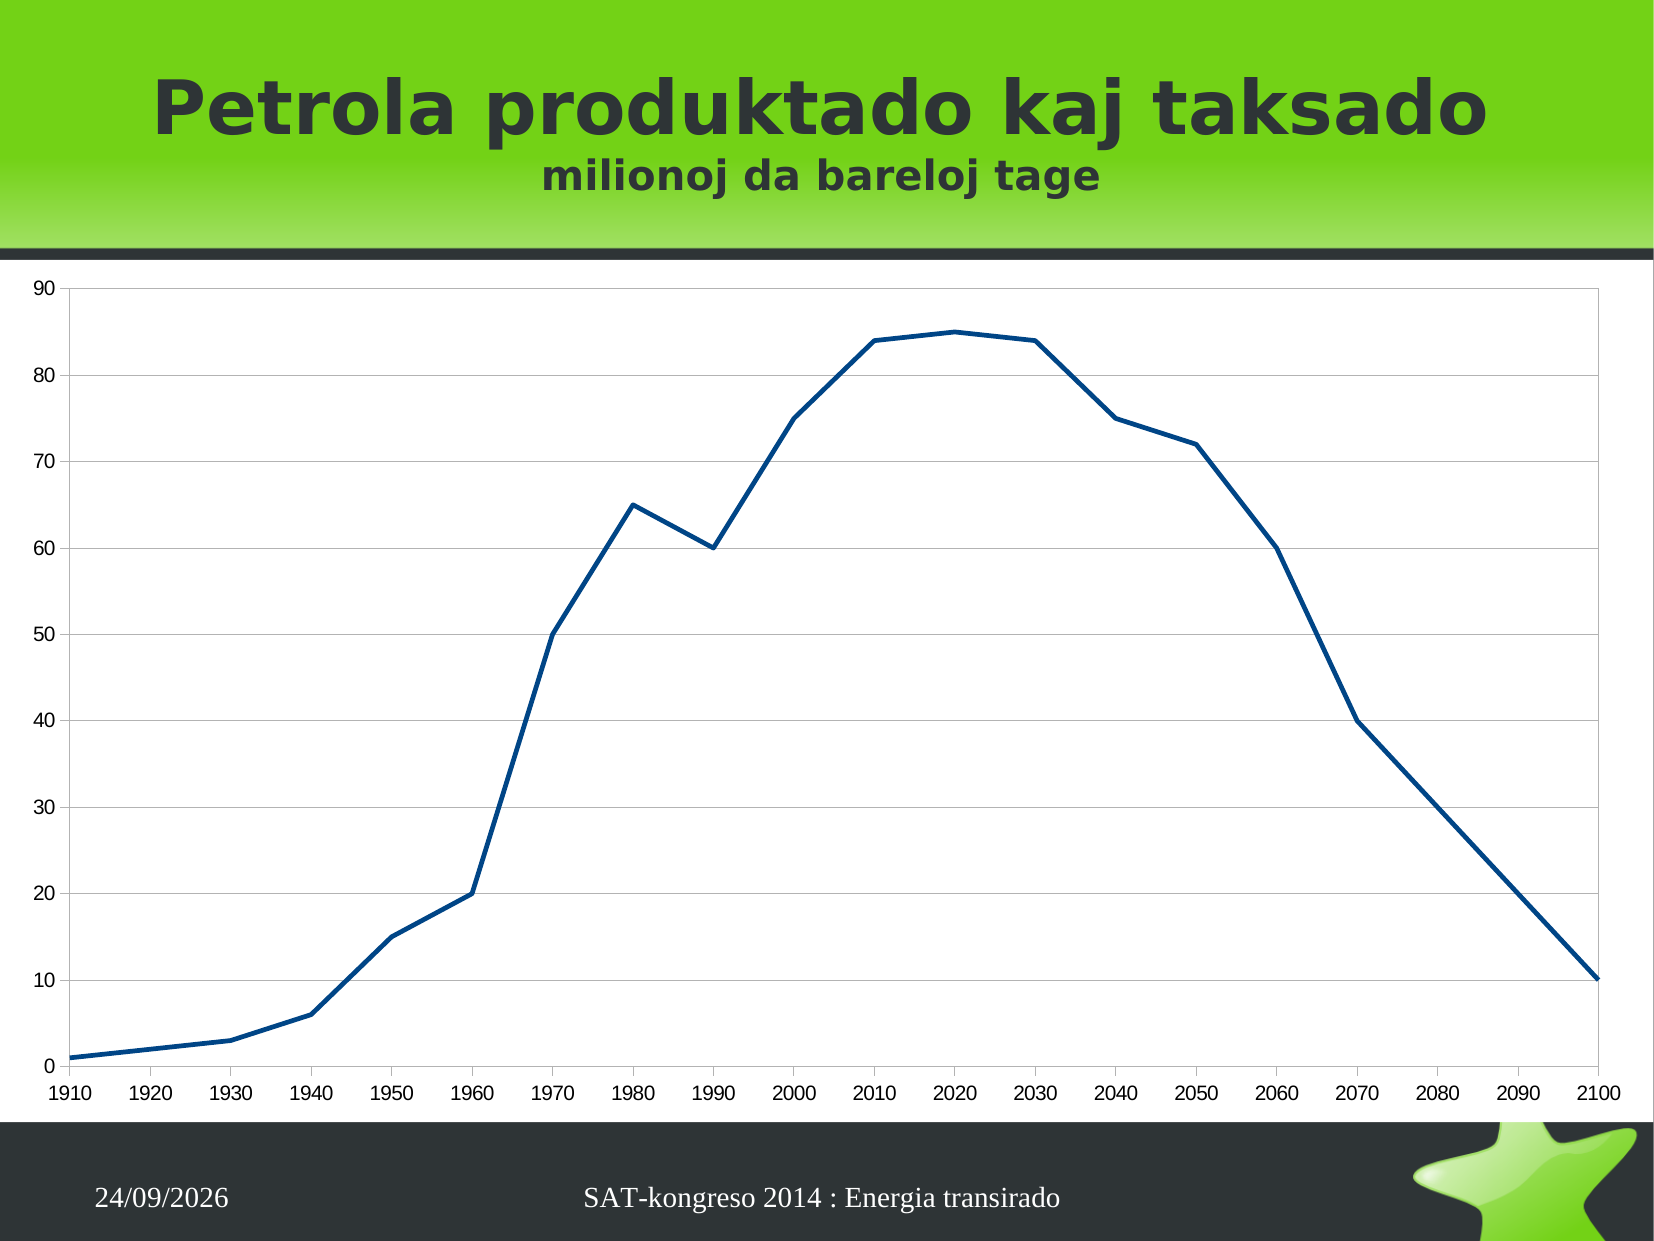

# Petrola produktado kaj taksado milionoj da bareloj tage
### Chart
| Category | 0 |
|---|---|
| 1910 | 1.0 |
| 1920 | 2.0 |
| 1930 | 3.0 |
| 1940 | 6.0 |
| 1950 | 15.0 |
| 1960 | 20.0 |
| 1970 | 50.0 |
| 1980 | 65.0 |
| 1990 | 60.0 |
| 2000 | 75.0 |
| 2010 | 84.0 |
| 2020 | 85.0 |
| 2030 | 84.0 |
| 2040 | 75.0 |
| 2050 | 72.0 |
| 2060 | 60.0 |
| 2070 | 40.0 |
| 2080 | 30.0 |
| 2090 | 20.0 |
| 2100 | 10.0 |